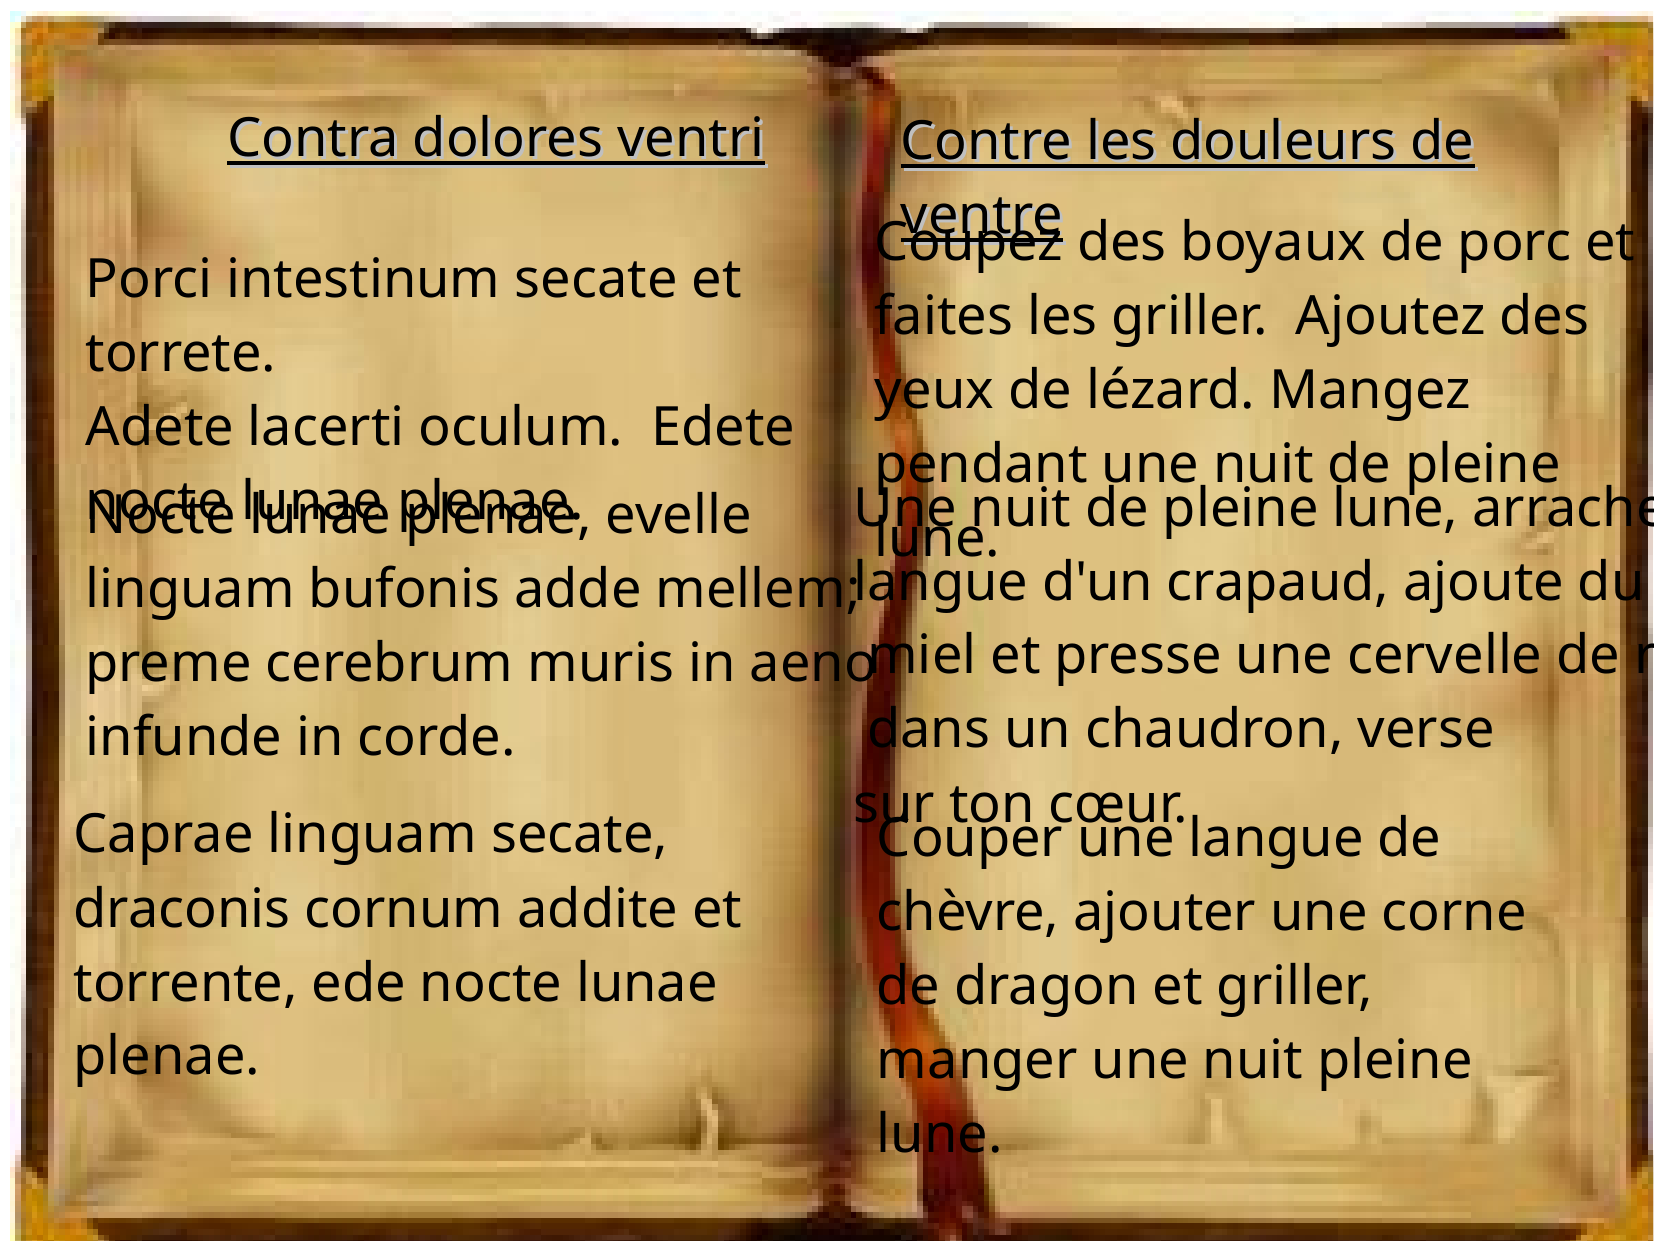

#
Contra dolores ventri
Contre les douleurs de ventre
Coupez des boyaux de porc et faites les griller. Ajoutez des
yeux de lézard. Mangez pendant une nuit de pleine lune.
Porci intestinum secate et torrete.
Adete lacerti oculum. Edete nocte lunae plenae.
Une nuit de pleine lune, arrache la langue d'un crapaud, ajoute du
 miel et presse une cervelle de rat
 dans un chaudron, verse
sur ton cœur.
Nocte lunae plenae, evelle linguam bufonis adde mellem; preme cerebrum muris in aeno infunde in corde.
Caprae linguam secate, draconis cornum addite et torrente, ede nocte lunae plenae.
Couper une langue de chèvre, ajouter une corne de dragon et griller, manger une nuit pleine lune.